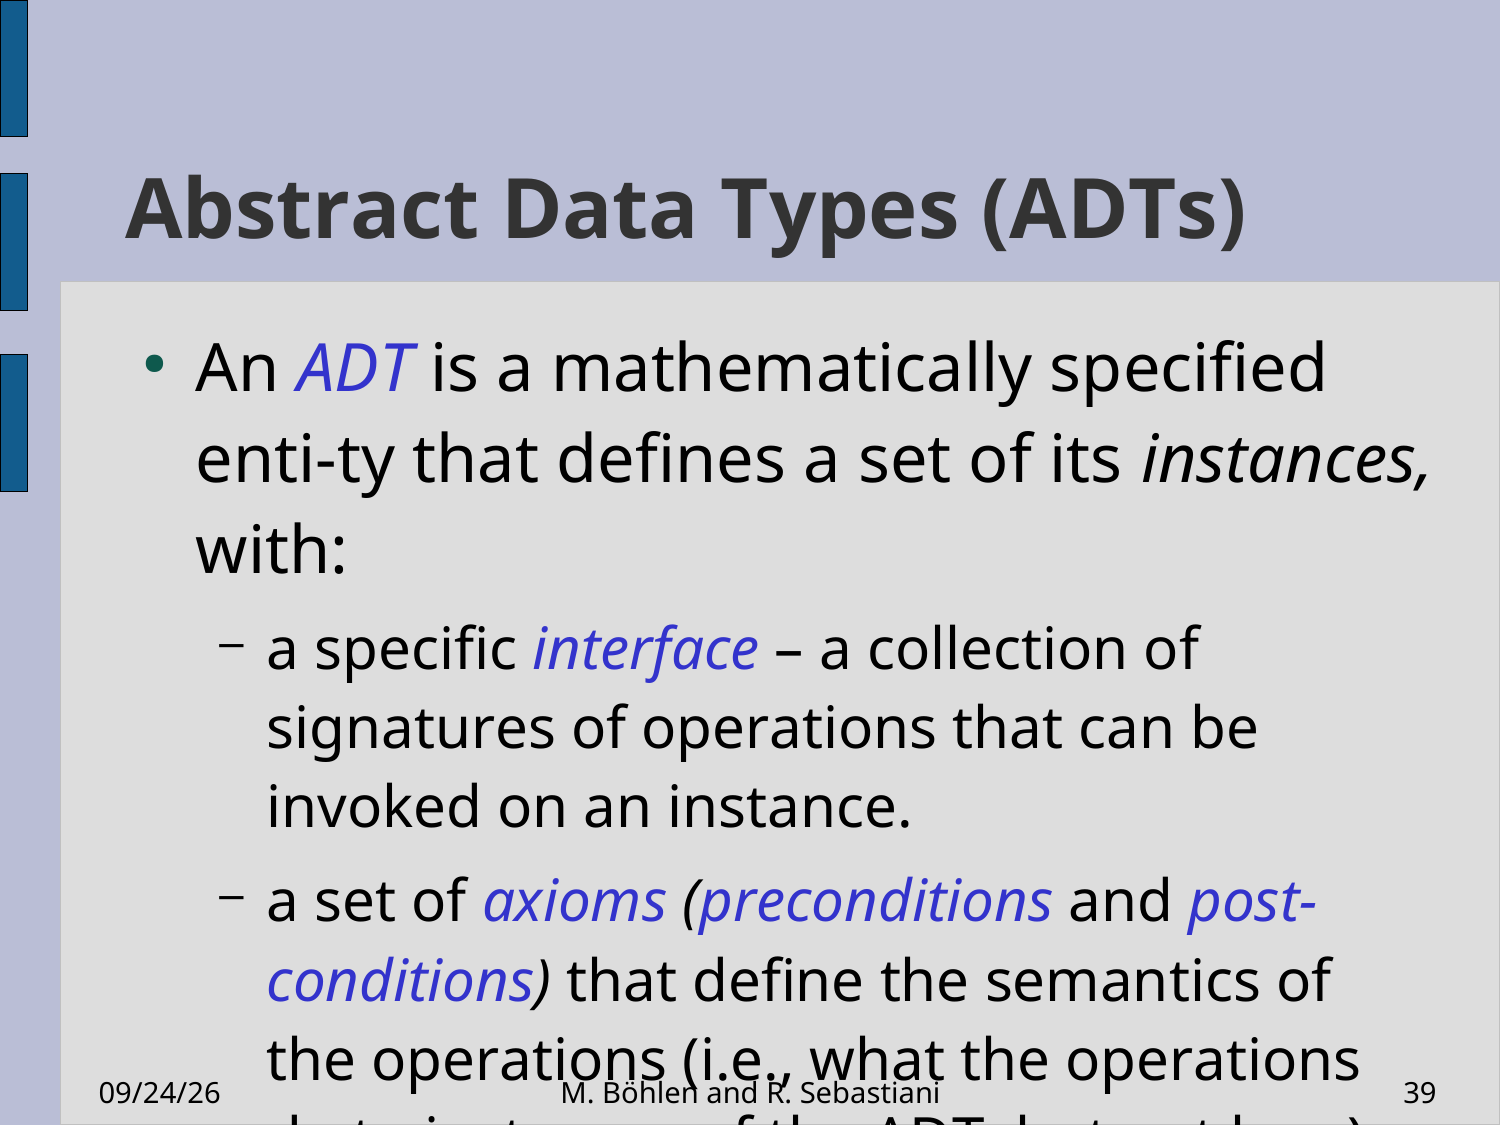

# Abstract Data Types (ADTs)
An ADT is a mathematically specified enti-ty that defines a set of its instances, with:
a specific interface – a collection of signatures of operations that can be invoked on an instance.
a set of axioms (preconditions and post-conditions) that define the semantics of the operations (i.e., what the operations do to instances of the ADT, but not how).
M. Böhlen and R. Sebastiani
39